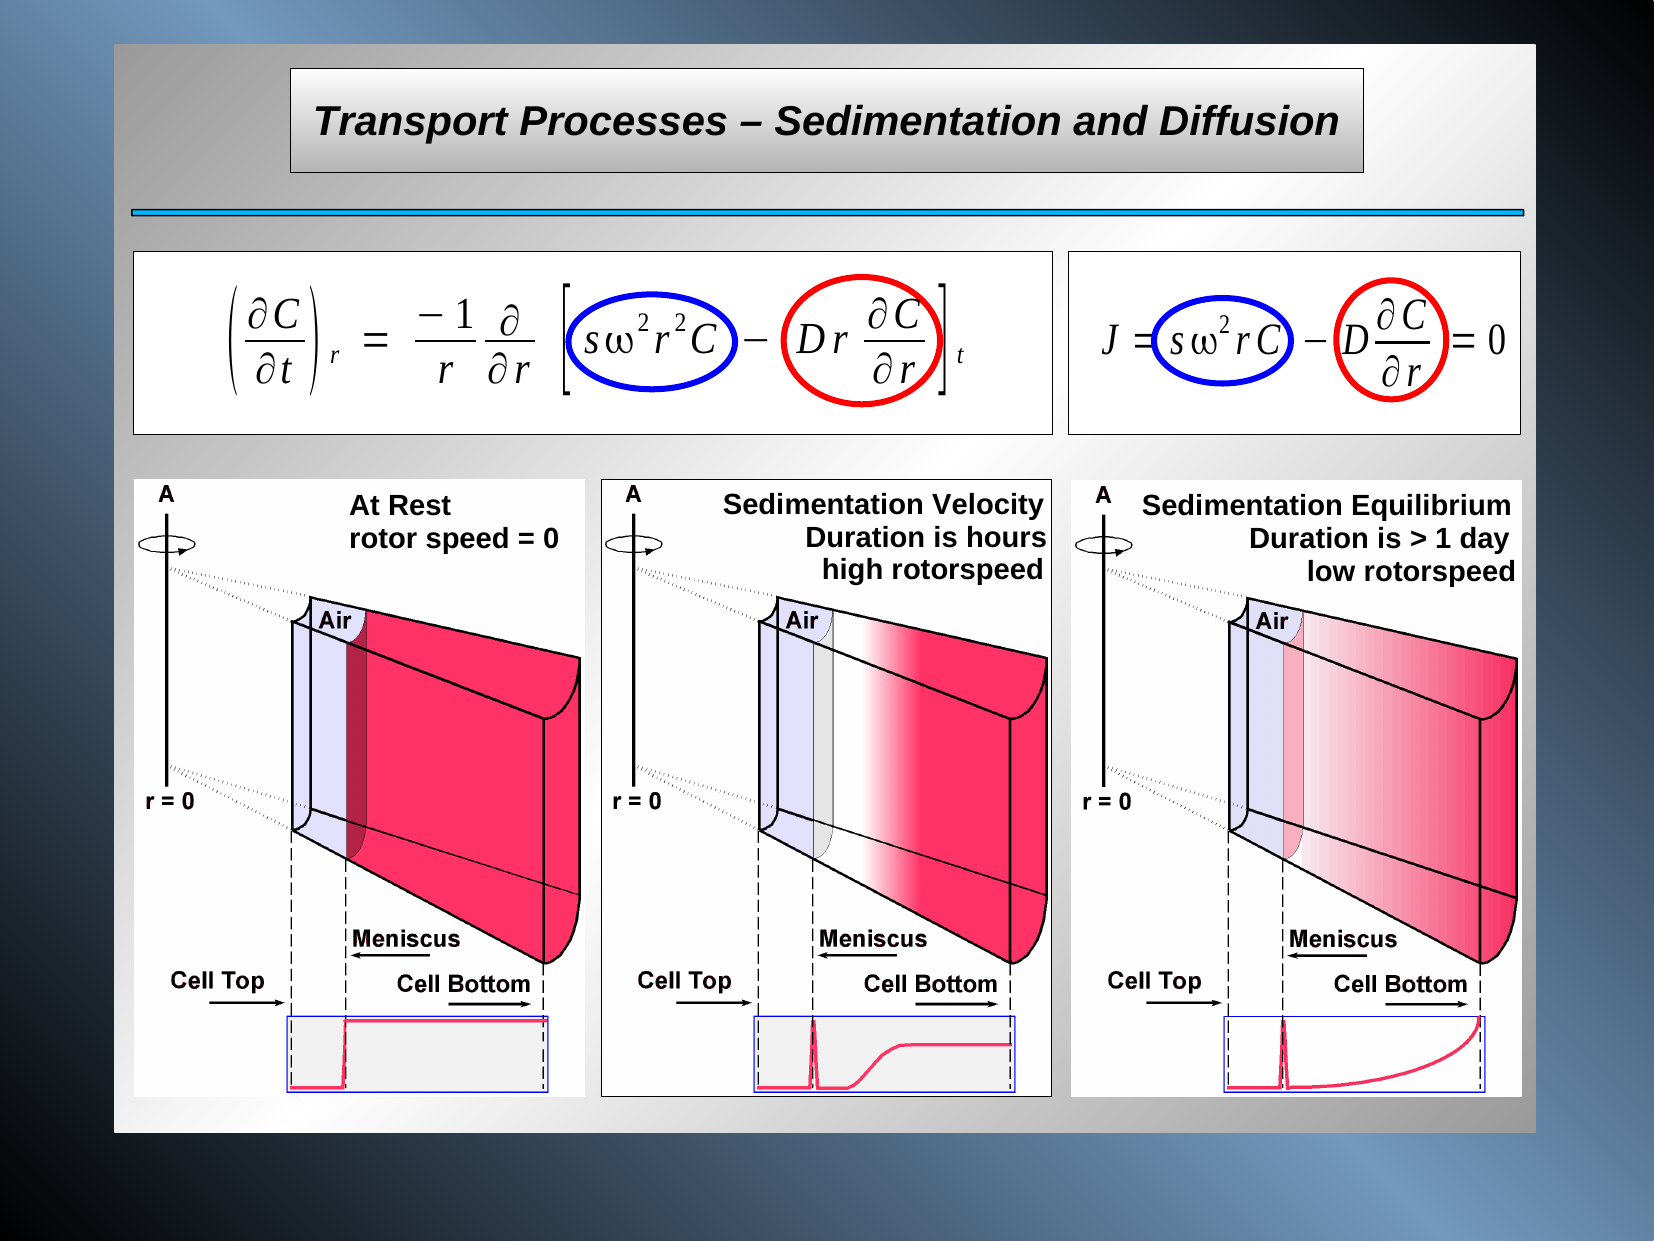

Transport Processes – Sedimentation and Diffusion
Sedimentation Velocity
 Duration is hours
 high rotorspeed
Sedimentation Equilibrium
 Duration is > 1 day
 low rotorspeed
At Rest
rotor speed = 0